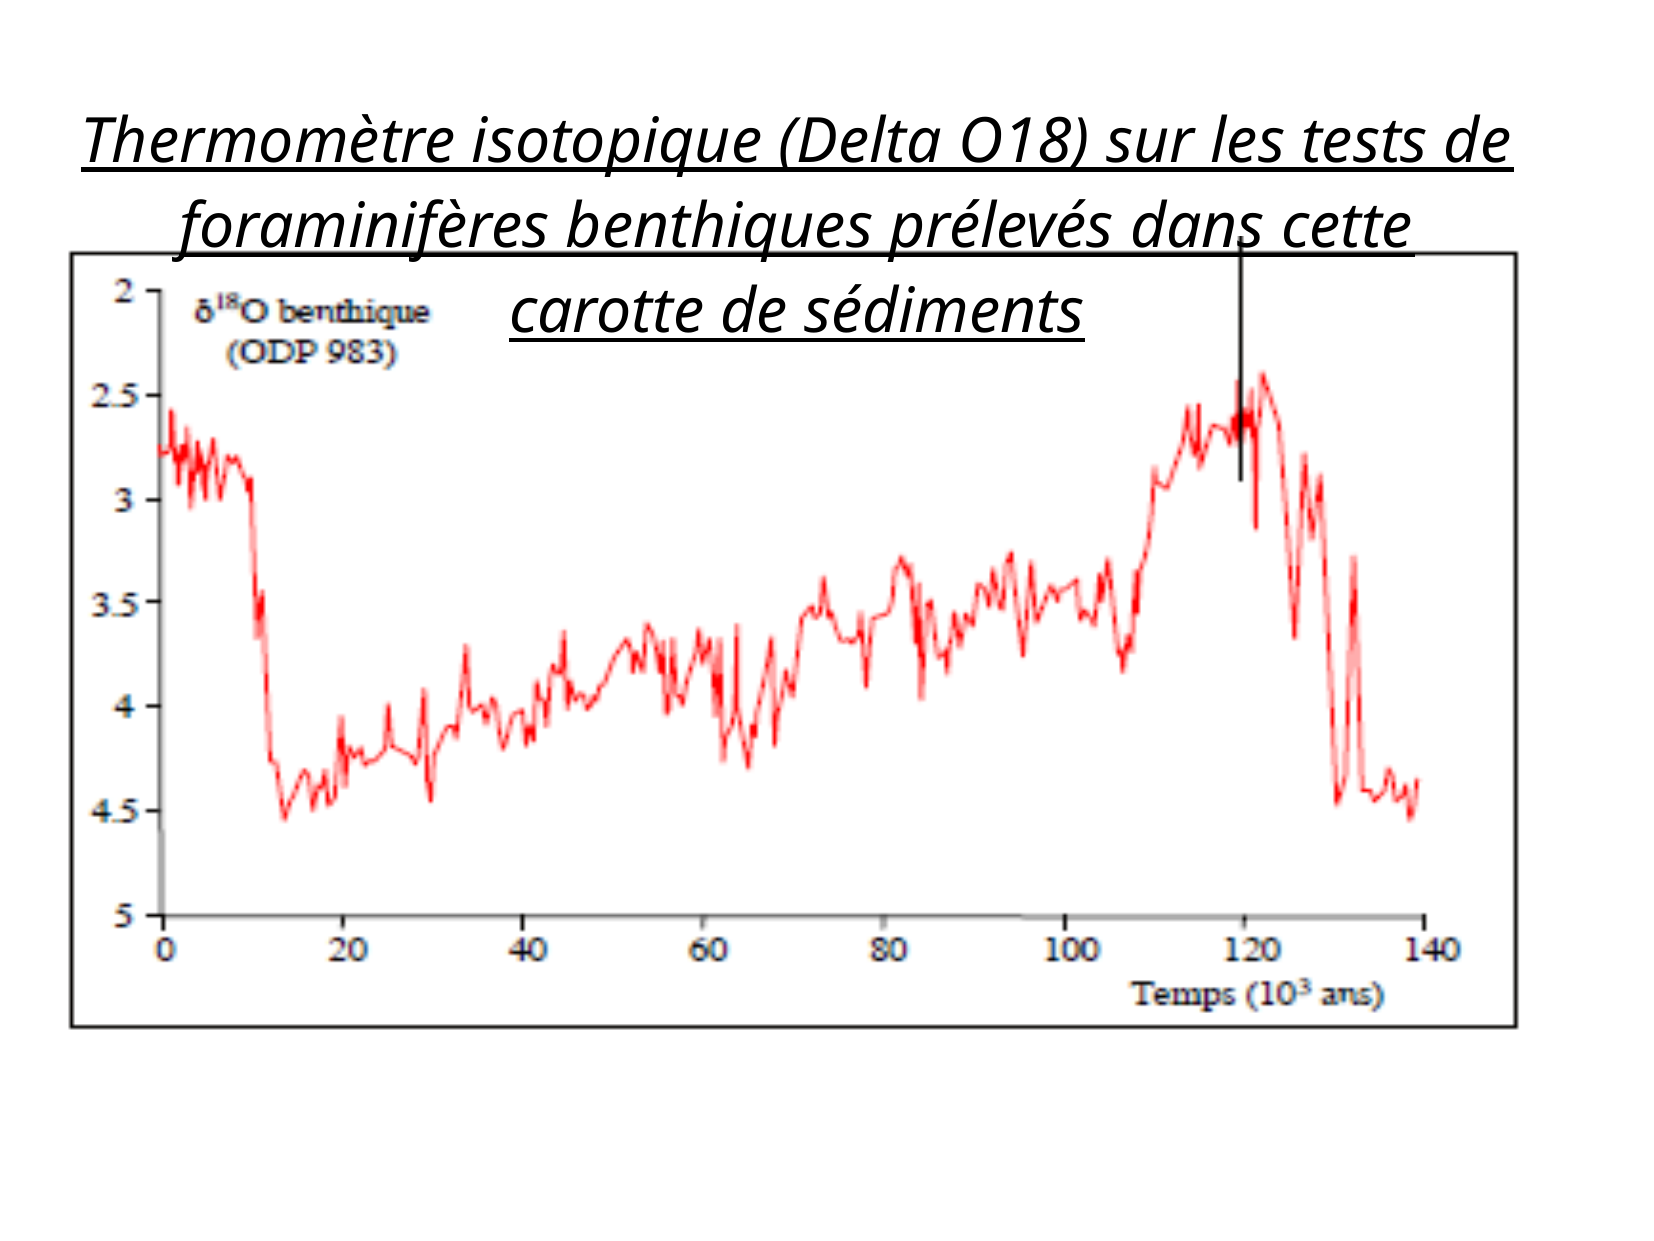

Thermomètre isotopique (Delta O18) sur les tests de foraminifères benthiques prélevés dans cette carotte de sédiments